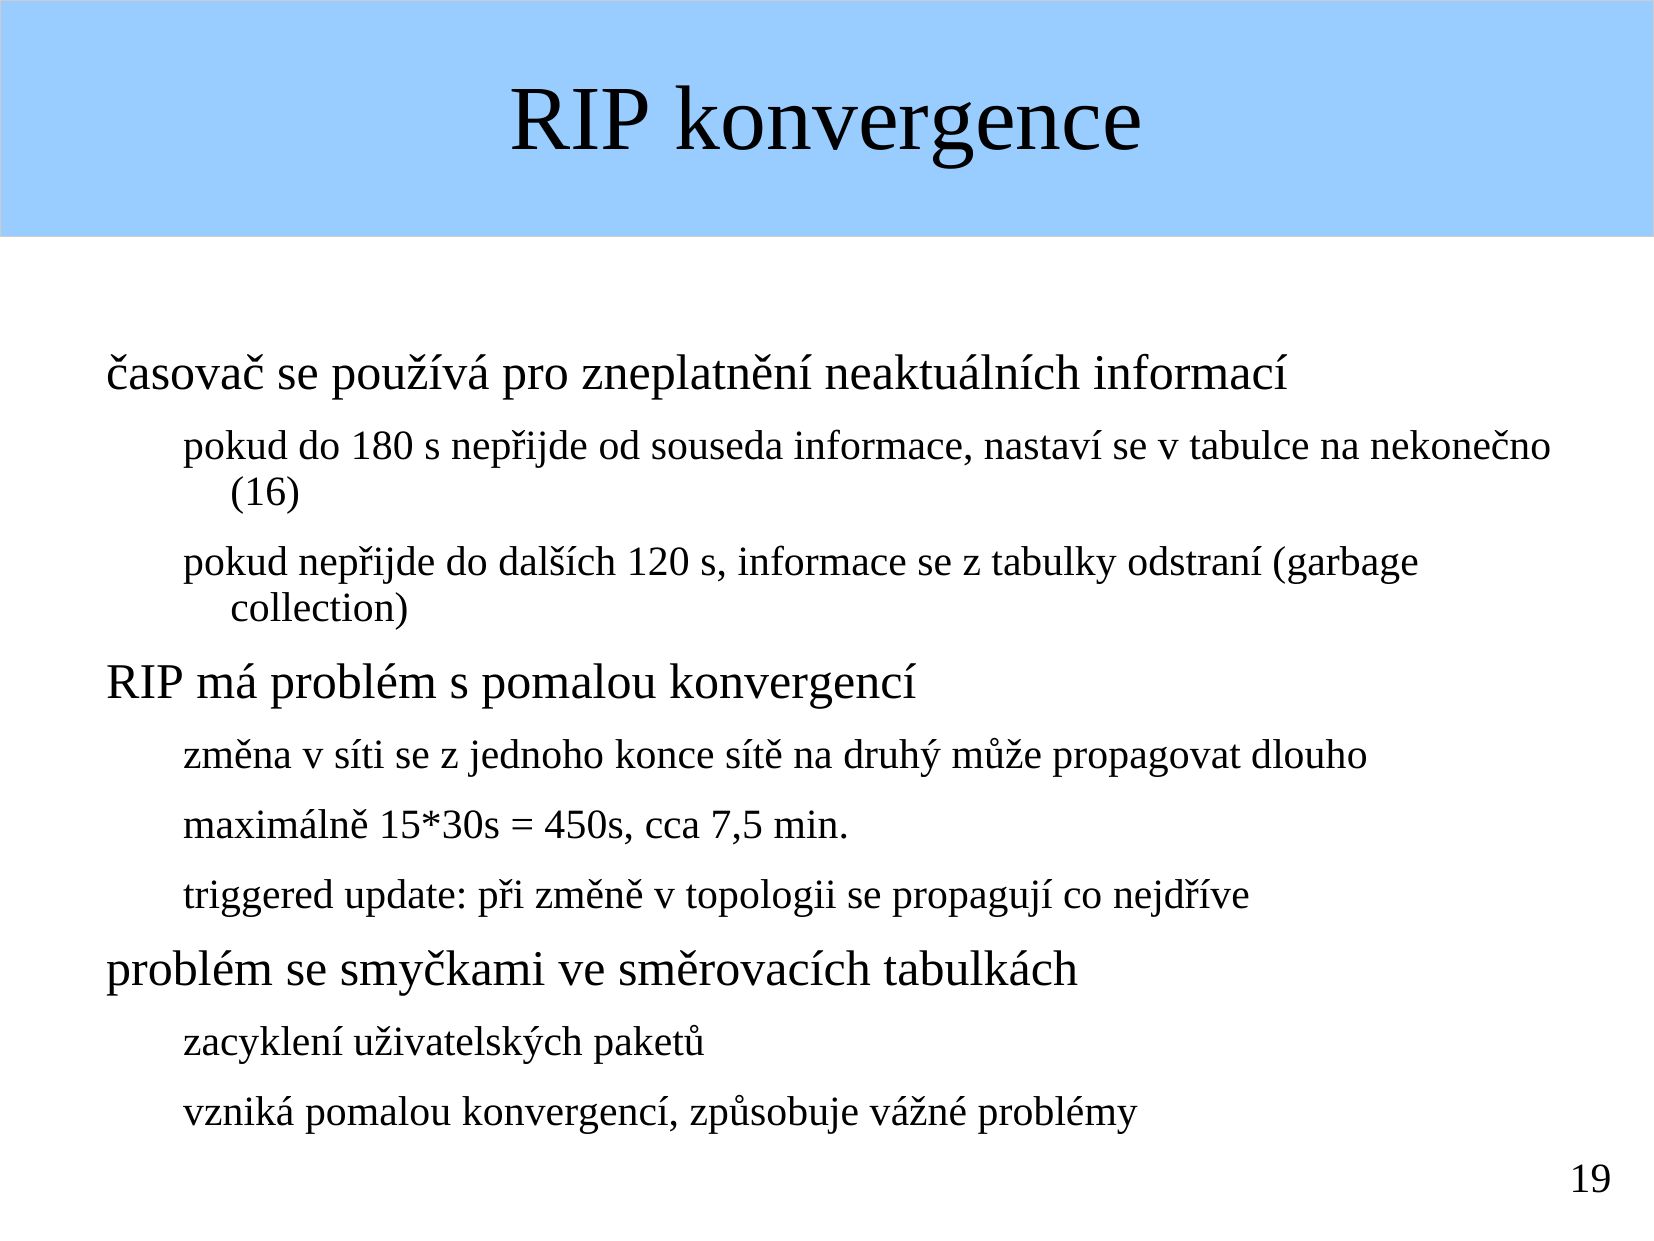

# RIP konvergence
časovač se používá pro zneplatnění neaktuálních informací
pokud do 180 s nepřijde od souseda informace, nastaví se v tabulce na nekonečno (16)
pokud nepřijde do dalších 120 s, informace se z tabulky odstraní (garbage collection)
RIP má problém s pomalou konvergencí
změna v síti se z jednoho konce sítě na druhý může propagovat dlouho
maximálně 15*30s = 450s, cca 7,5 min.
triggered update: při změně v topologii se propagují co nejdříve
problém se smyčkami ve směrovacích tabulkách
zacyklení uživatelských paketů
vzniká pomalou konvergencí, způsobuje vážné problémy